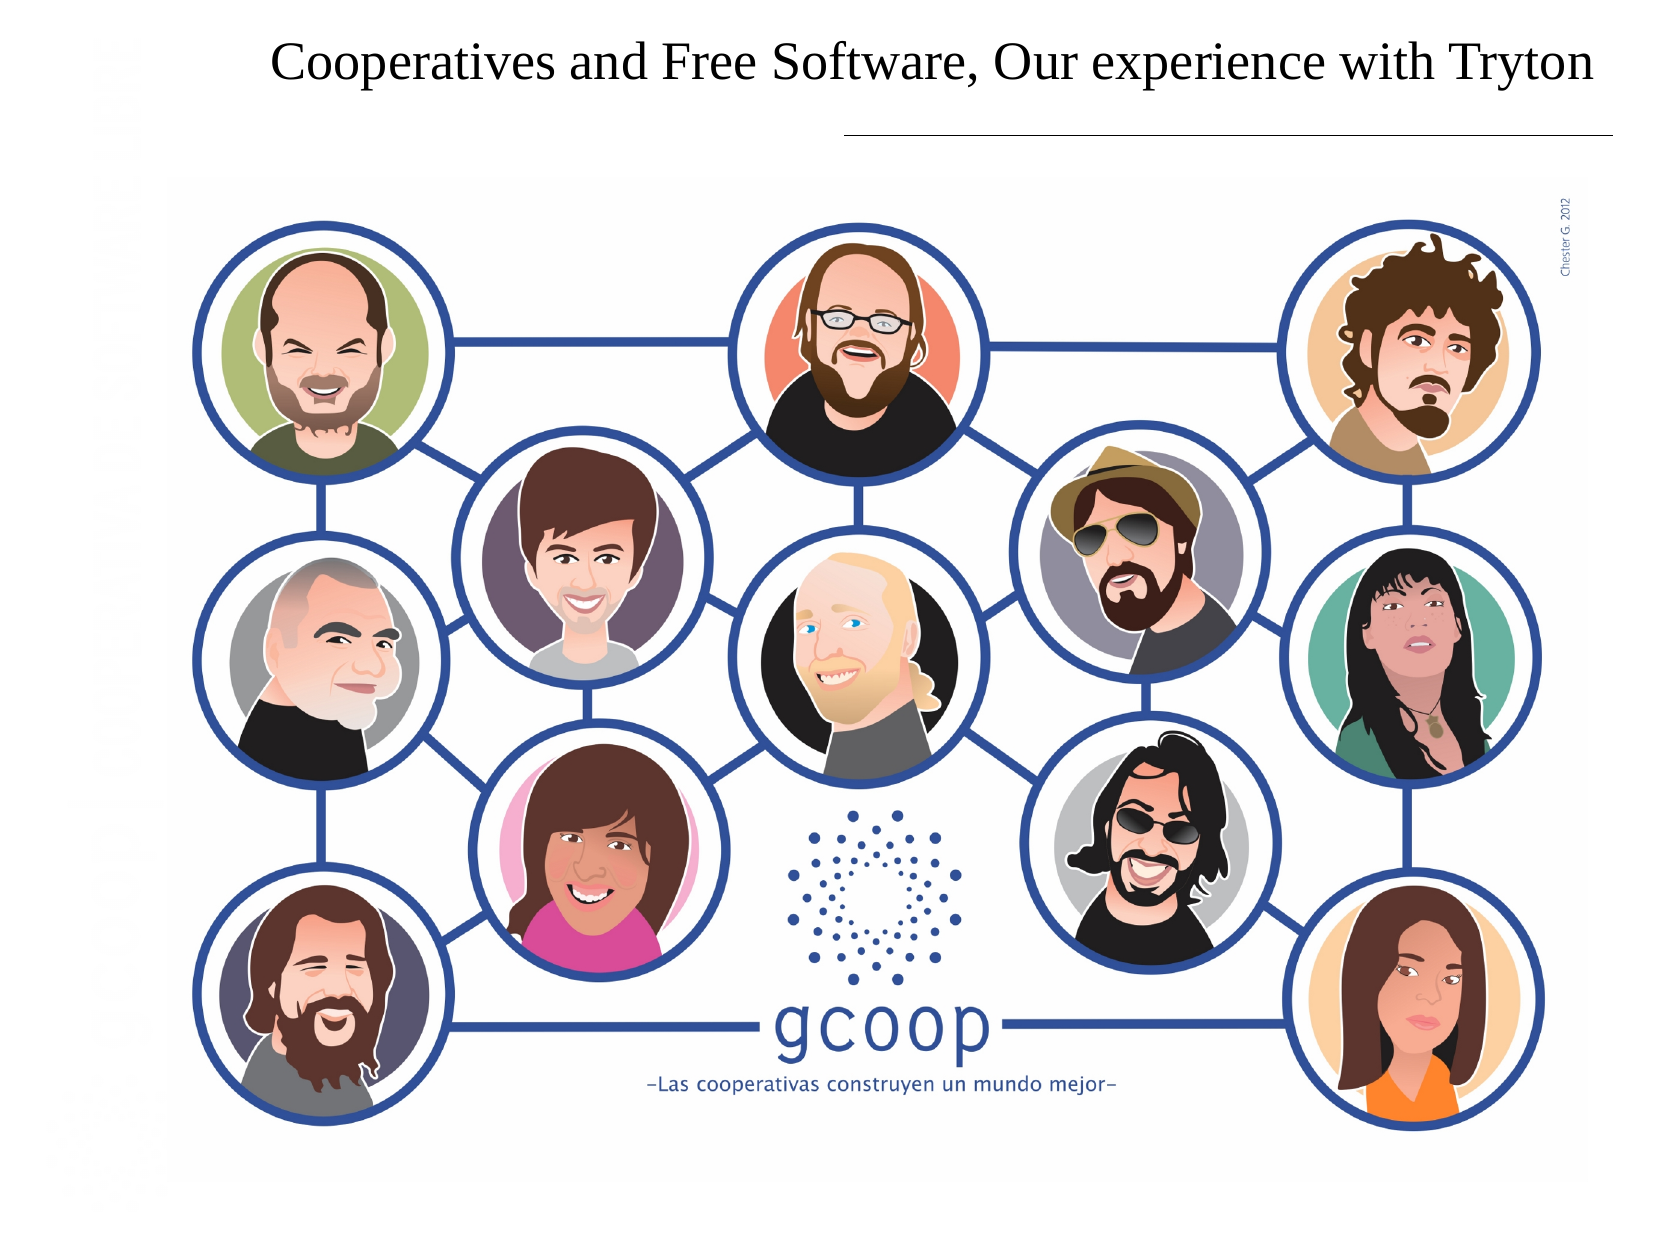

Cooperatives and Free Software, Our experience with Tryton